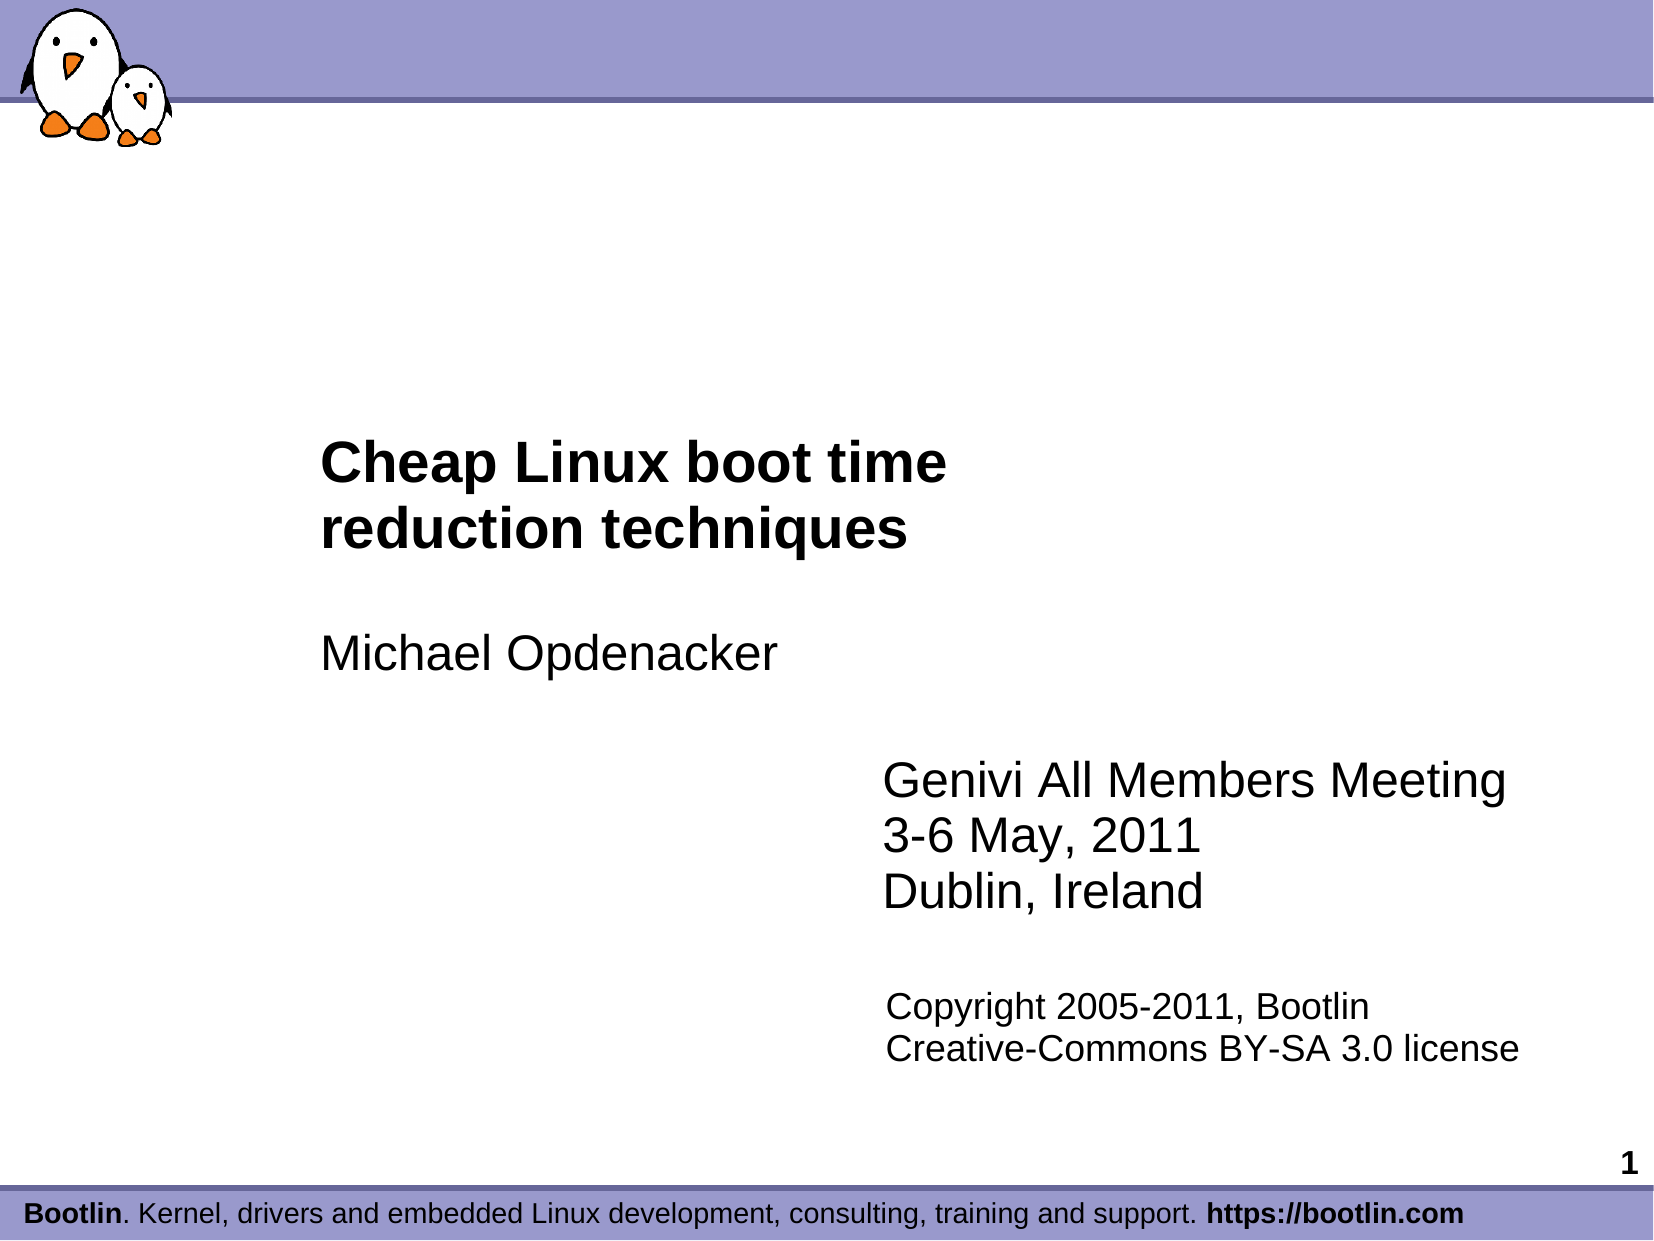

Cheap Linux boot time reduction techniques
Michael Opdenacker
Genivi All Members Meeting
3-6 May, 2011
Dublin, Ireland
Copyright 2005-2011, Bootlin
Creative-Commons BY-SA 3.0 license